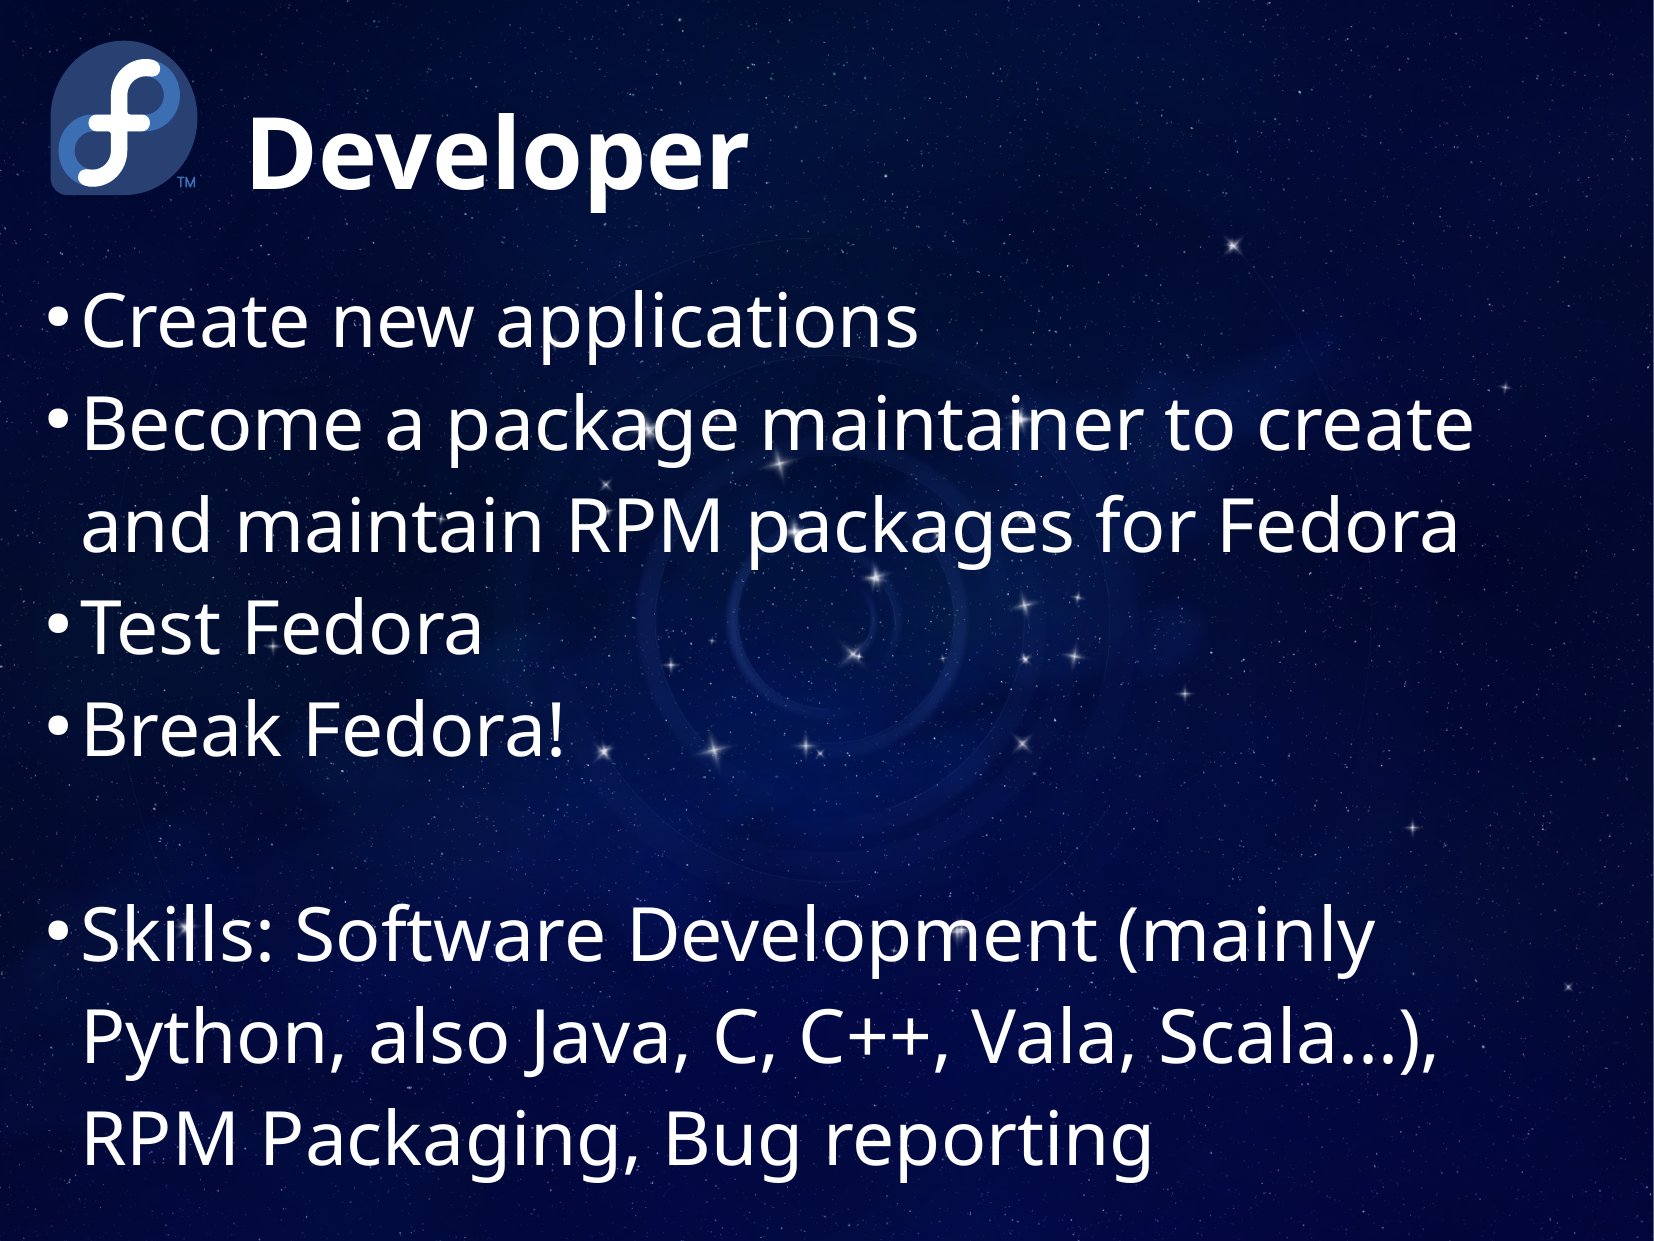

Developer
Create new applications
Become a package maintainer to create and maintain RPM packages for Fedora
Test Fedora
Break Fedora!
Skills: Software Development (mainly Python, also Java, C, C++, Vala, Scala...), RPM Packaging, Bug reporting